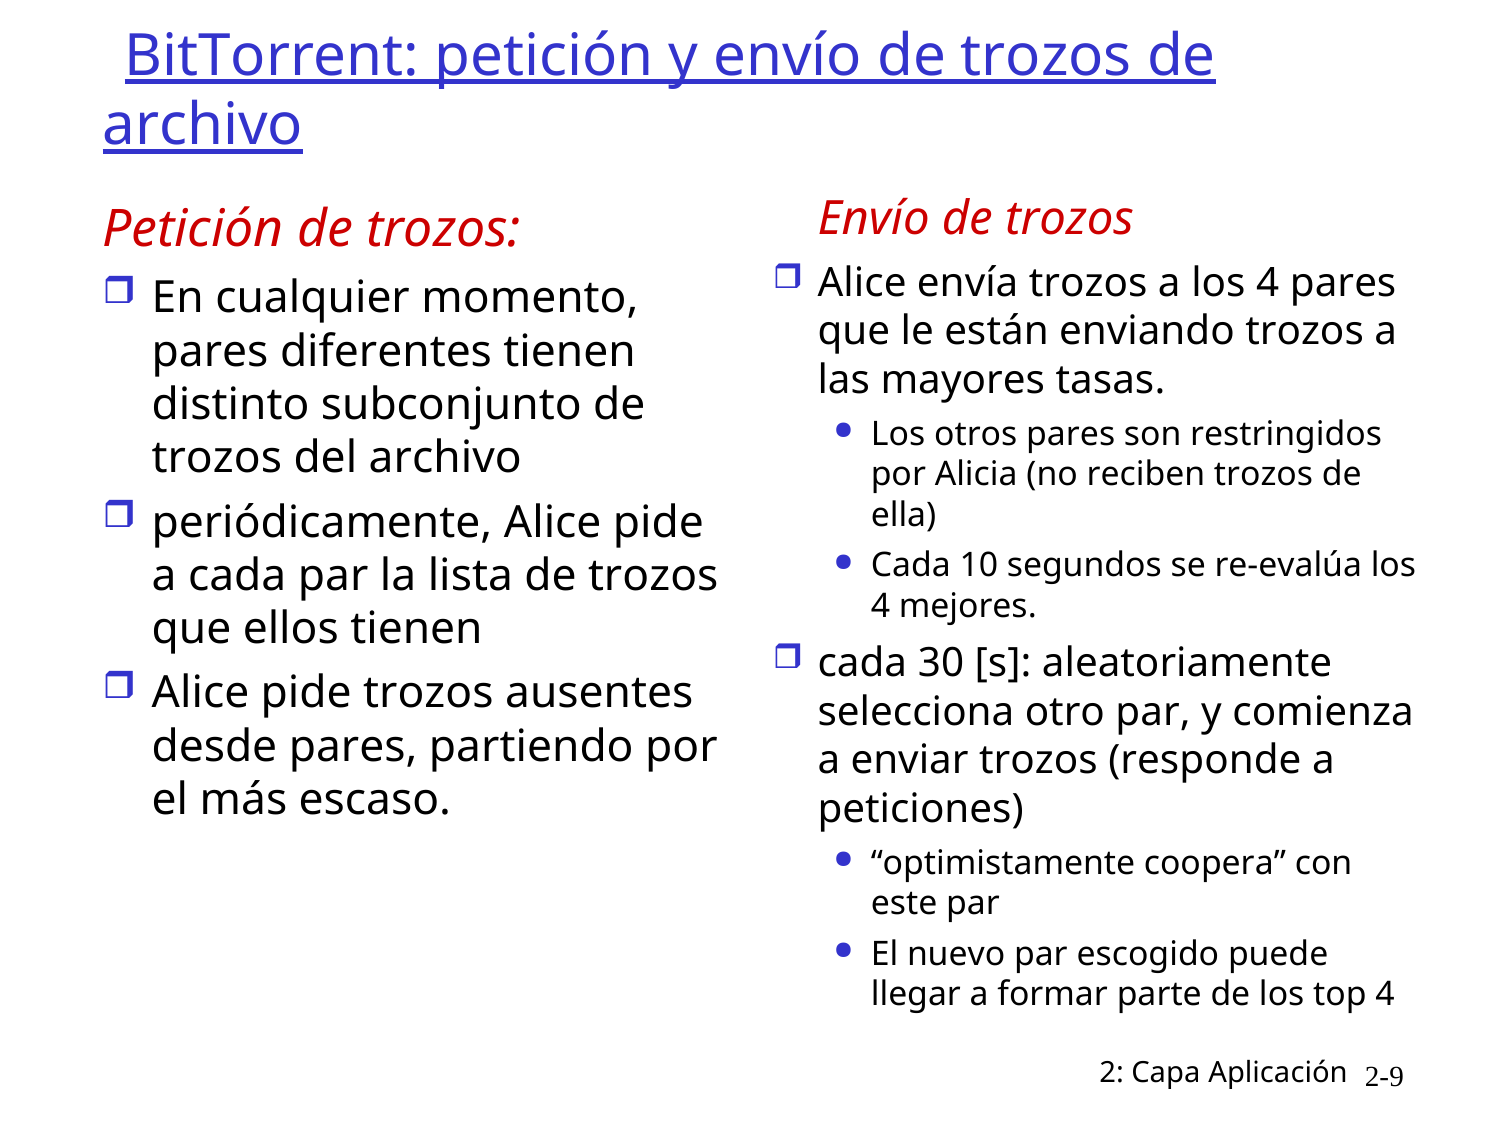

# BitTorrent: petición y envío de trozos de archivo
Petición de trozos:
En cualquier momento, pares diferentes tienen distinto subconjunto de trozos del archivo
periódicamente, Alice pide a cada par la lista de trozos que ellos tienen
Alice pide trozos ausentes desde pares, partiendo por el más escaso.
Envío de trozos
Alice envía trozos a los 4 pares que le están enviando trozos a las mayores tasas.
Los otros pares son restringidos por Alicia (no reciben trozos de ella)
Cada 10 segundos se re-evalúa los 4 mejores.
cada 30 [s]: aleatoriamente selecciona otro par, y comienza a enviar trozos (responde a peticiones)
“optimistamente coopera” con este par
El nuevo par escogido puede llegar a formar parte de los top 4